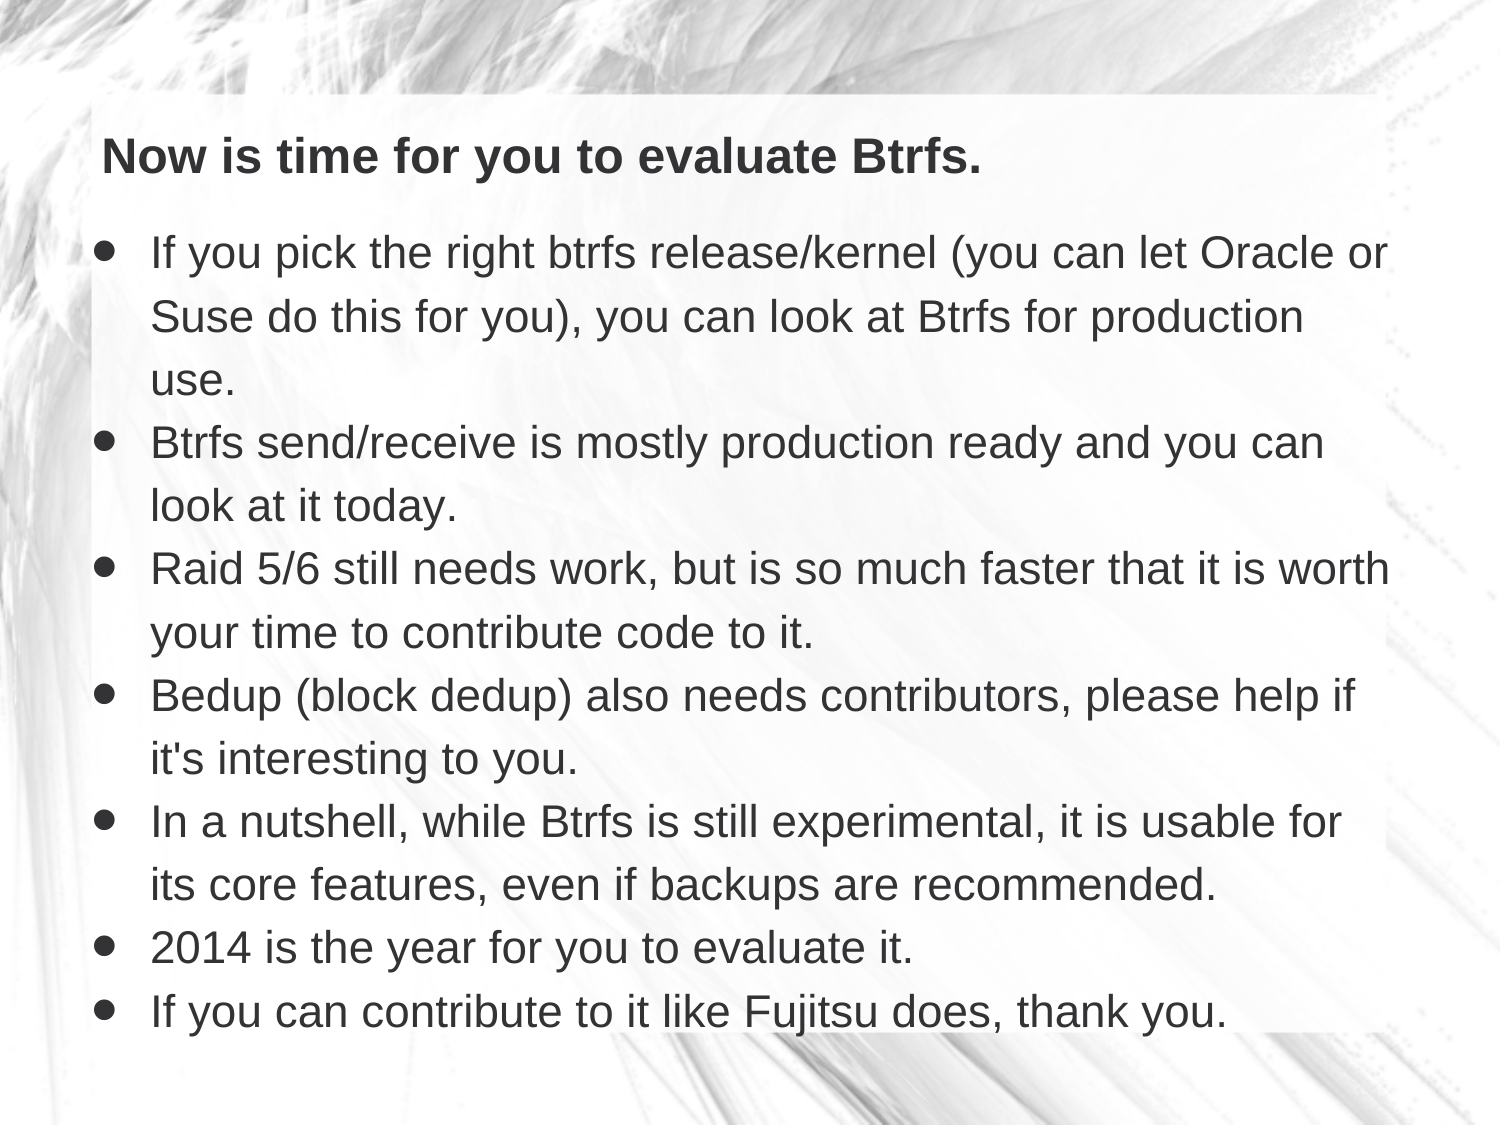

# Now is time for you to evaluate Btrfs.
If you pick the right btrfs release/kernel (you can let Oracle or Suse do this for you), you can look at Btrfs for production use.
Btrfs send/receive is mostly production ready and you can look at it today.
Raid 5/6 still needs work, but is so much faster that it is worth your time to contribute code to it.
Bedup (block dedup) also needs contributors, please help if it's interesting to you.
In a nutshell, while Btrfs is still experimental, it is usable for its core features, even if backups are recommended.
2014 is the year for you to evaluate it.
If you can contribute to it like Fujitsu does, thank you.